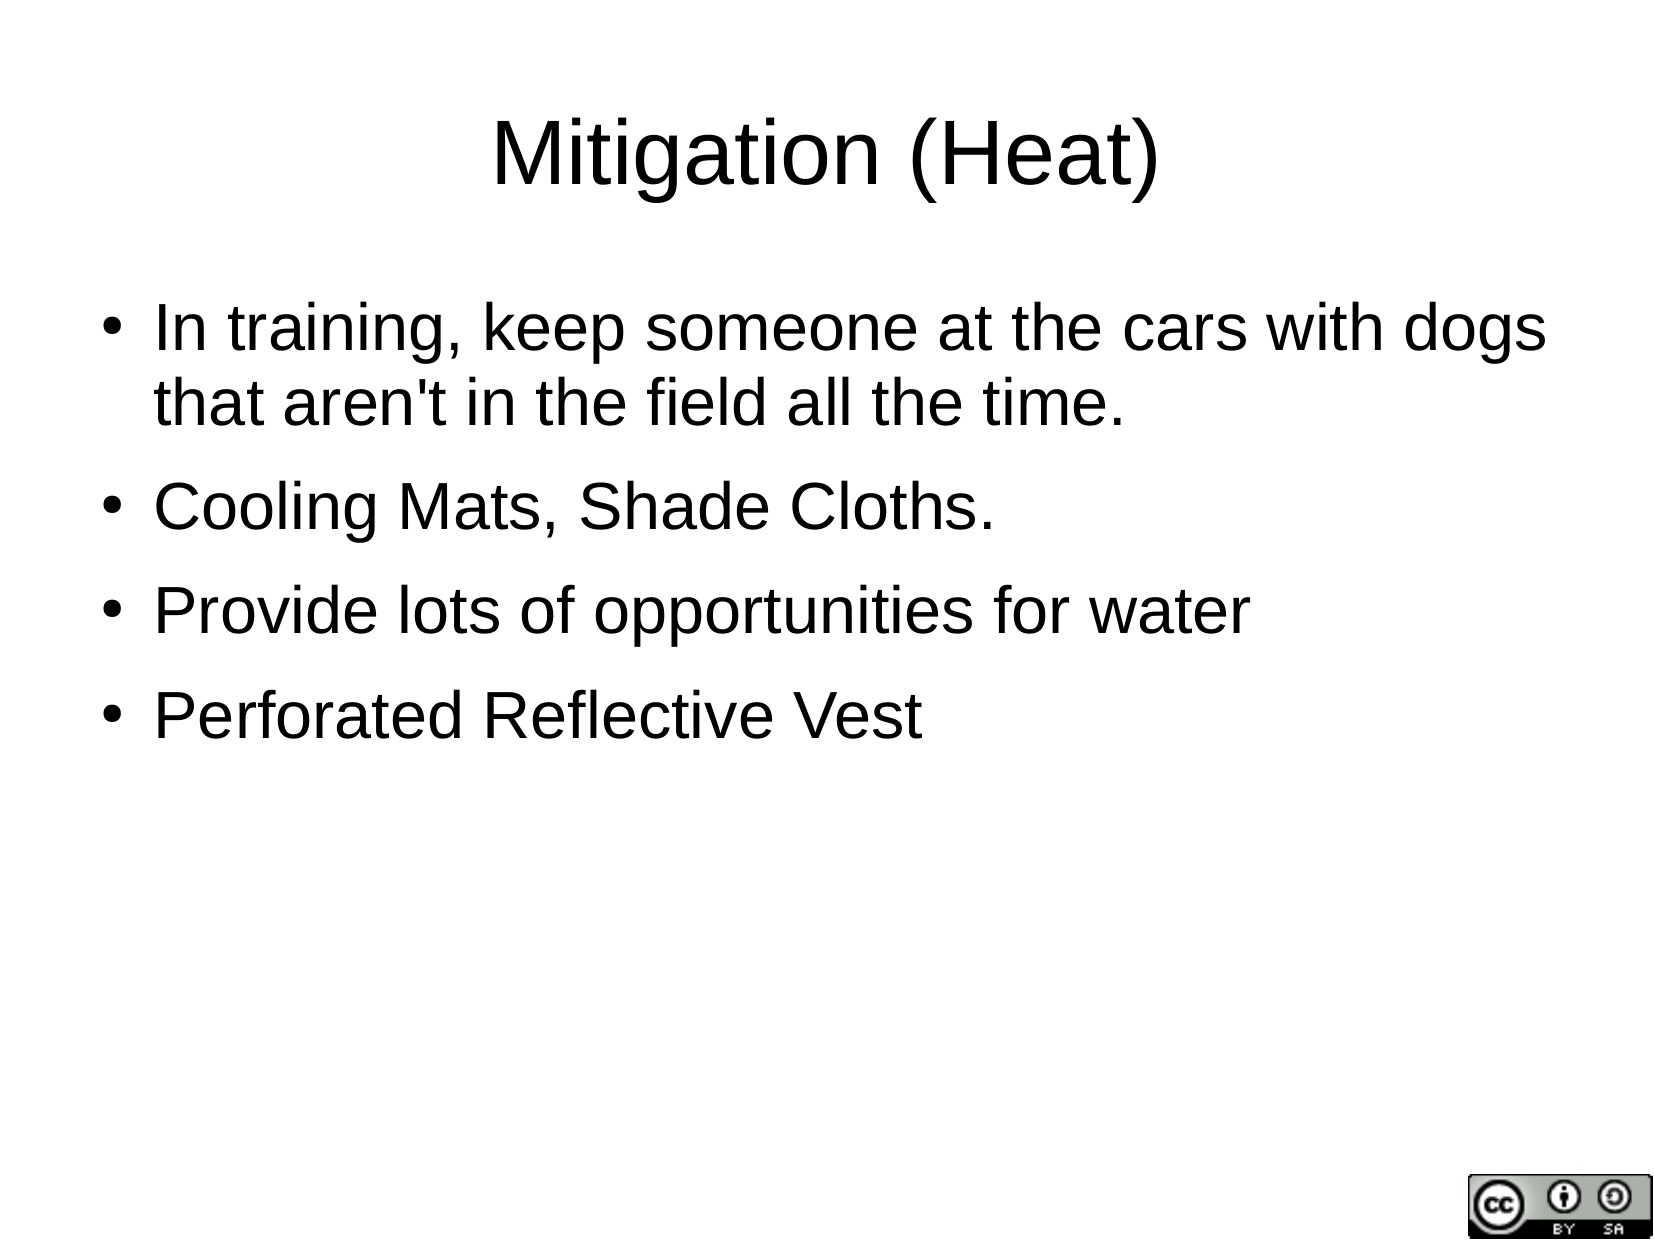

# Mitigation (Heat)
In training, keep someone at the cars with dogs that aren't in the field all the time.
Cooling Mats, Shade Cloths.
Provide lots of opportunities for water
Perforated Reflective Vest